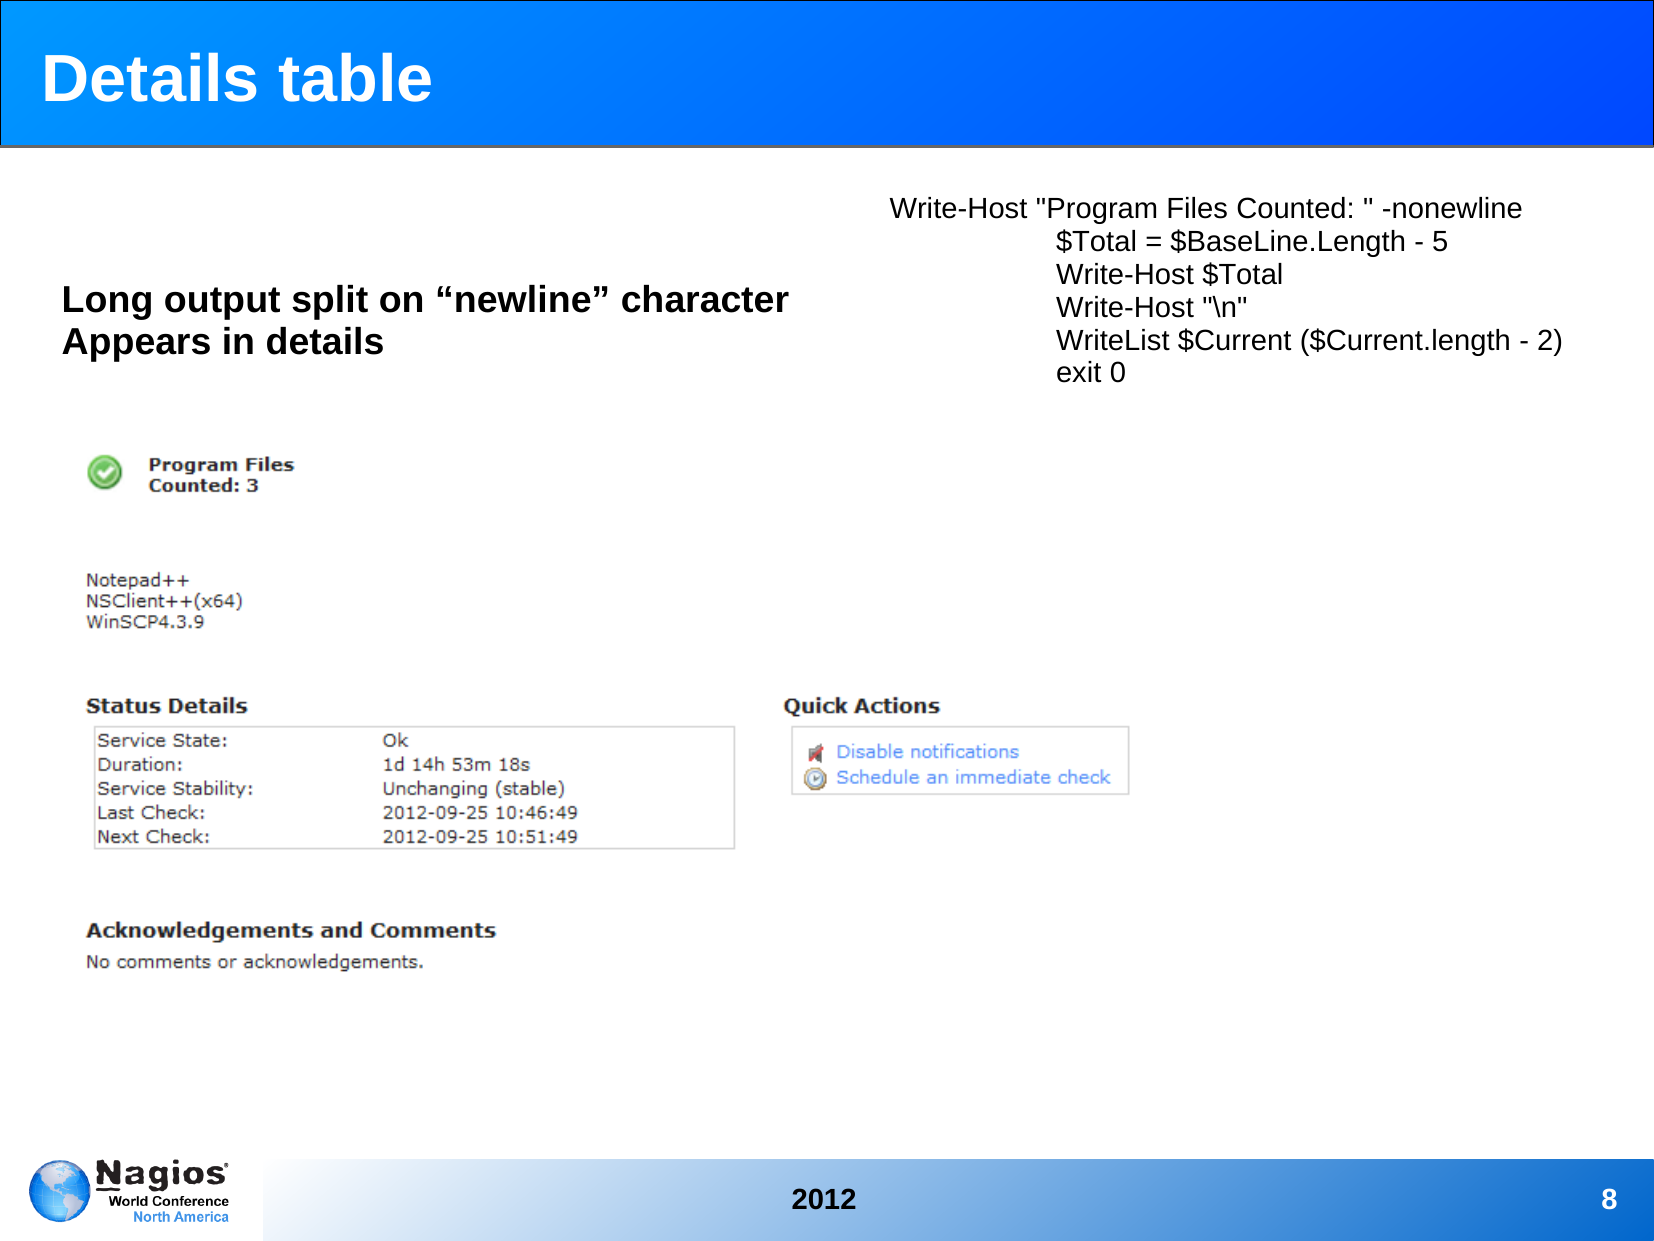

# Details table
Write-Host "Program Files Counted: " -nonewline
		 $Total = $BaseLine.Length - 5
		 Write-Host $Total
		 Write-Host "\n"
		 WriteList $Current ($Current.length - 2)
		 exit 0
Long output split on “newline” character
Appears in details
2011
8